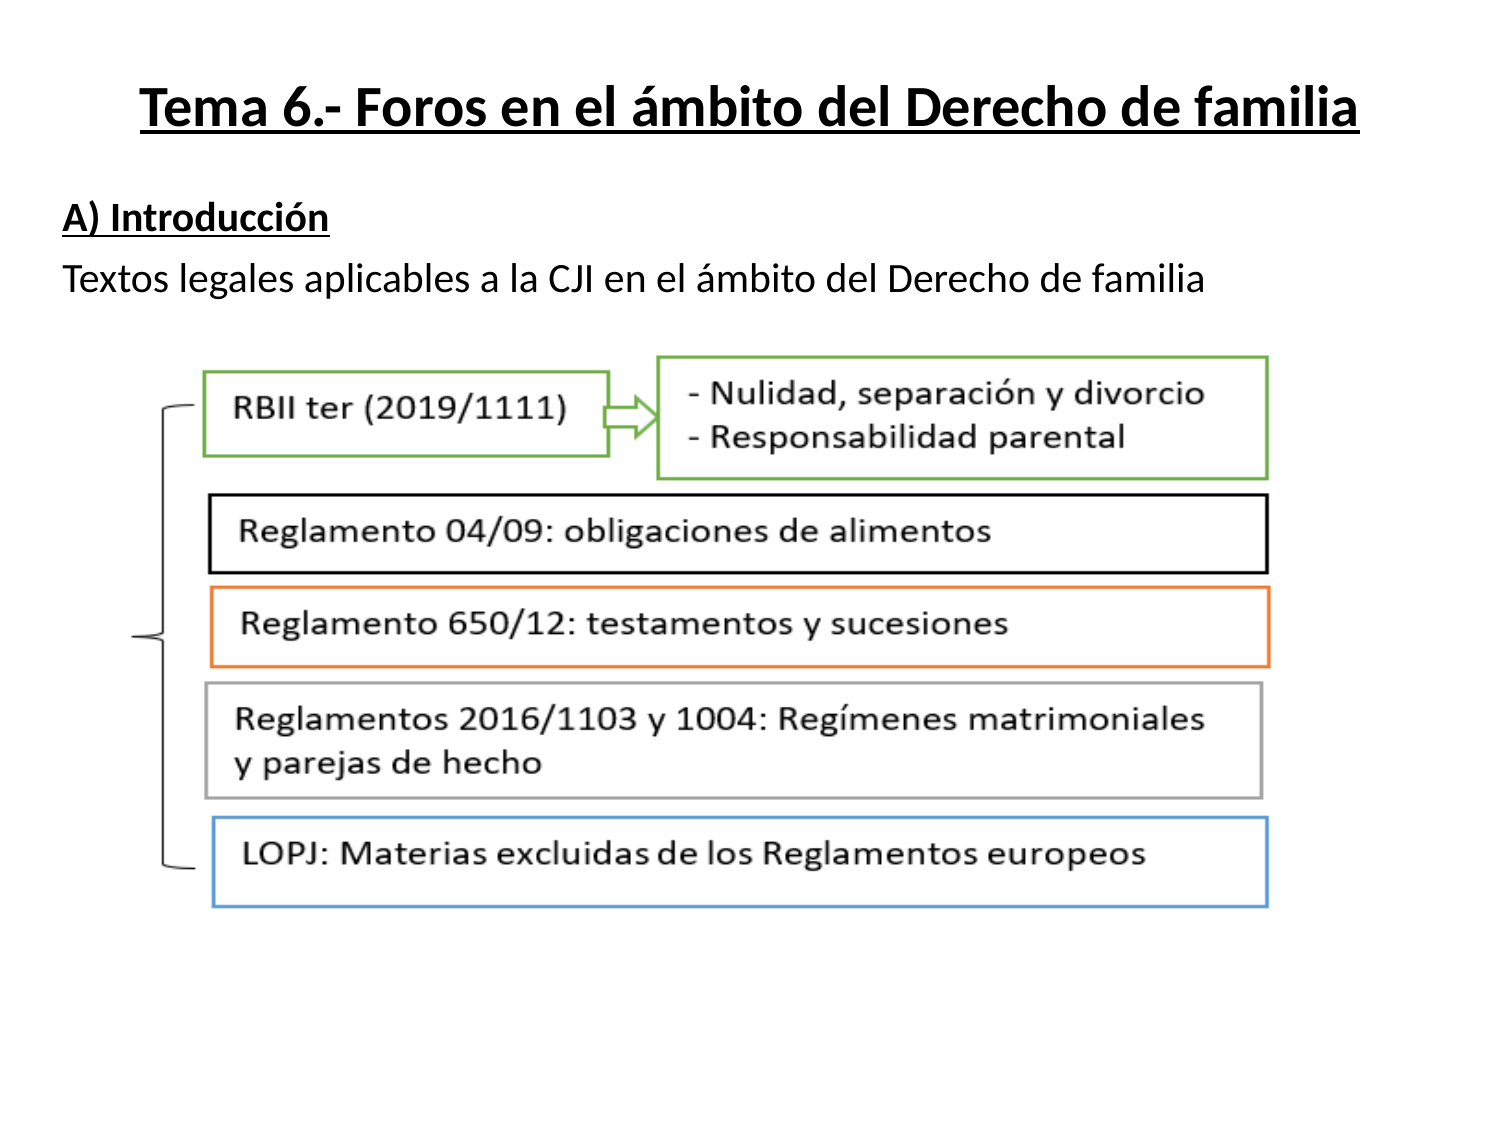

# Tema 6.- Foros en el ámbito del Derecho de familia
A) Introducción
Textos legales aplicables a la CJI en el ámbito del Derecho de familia